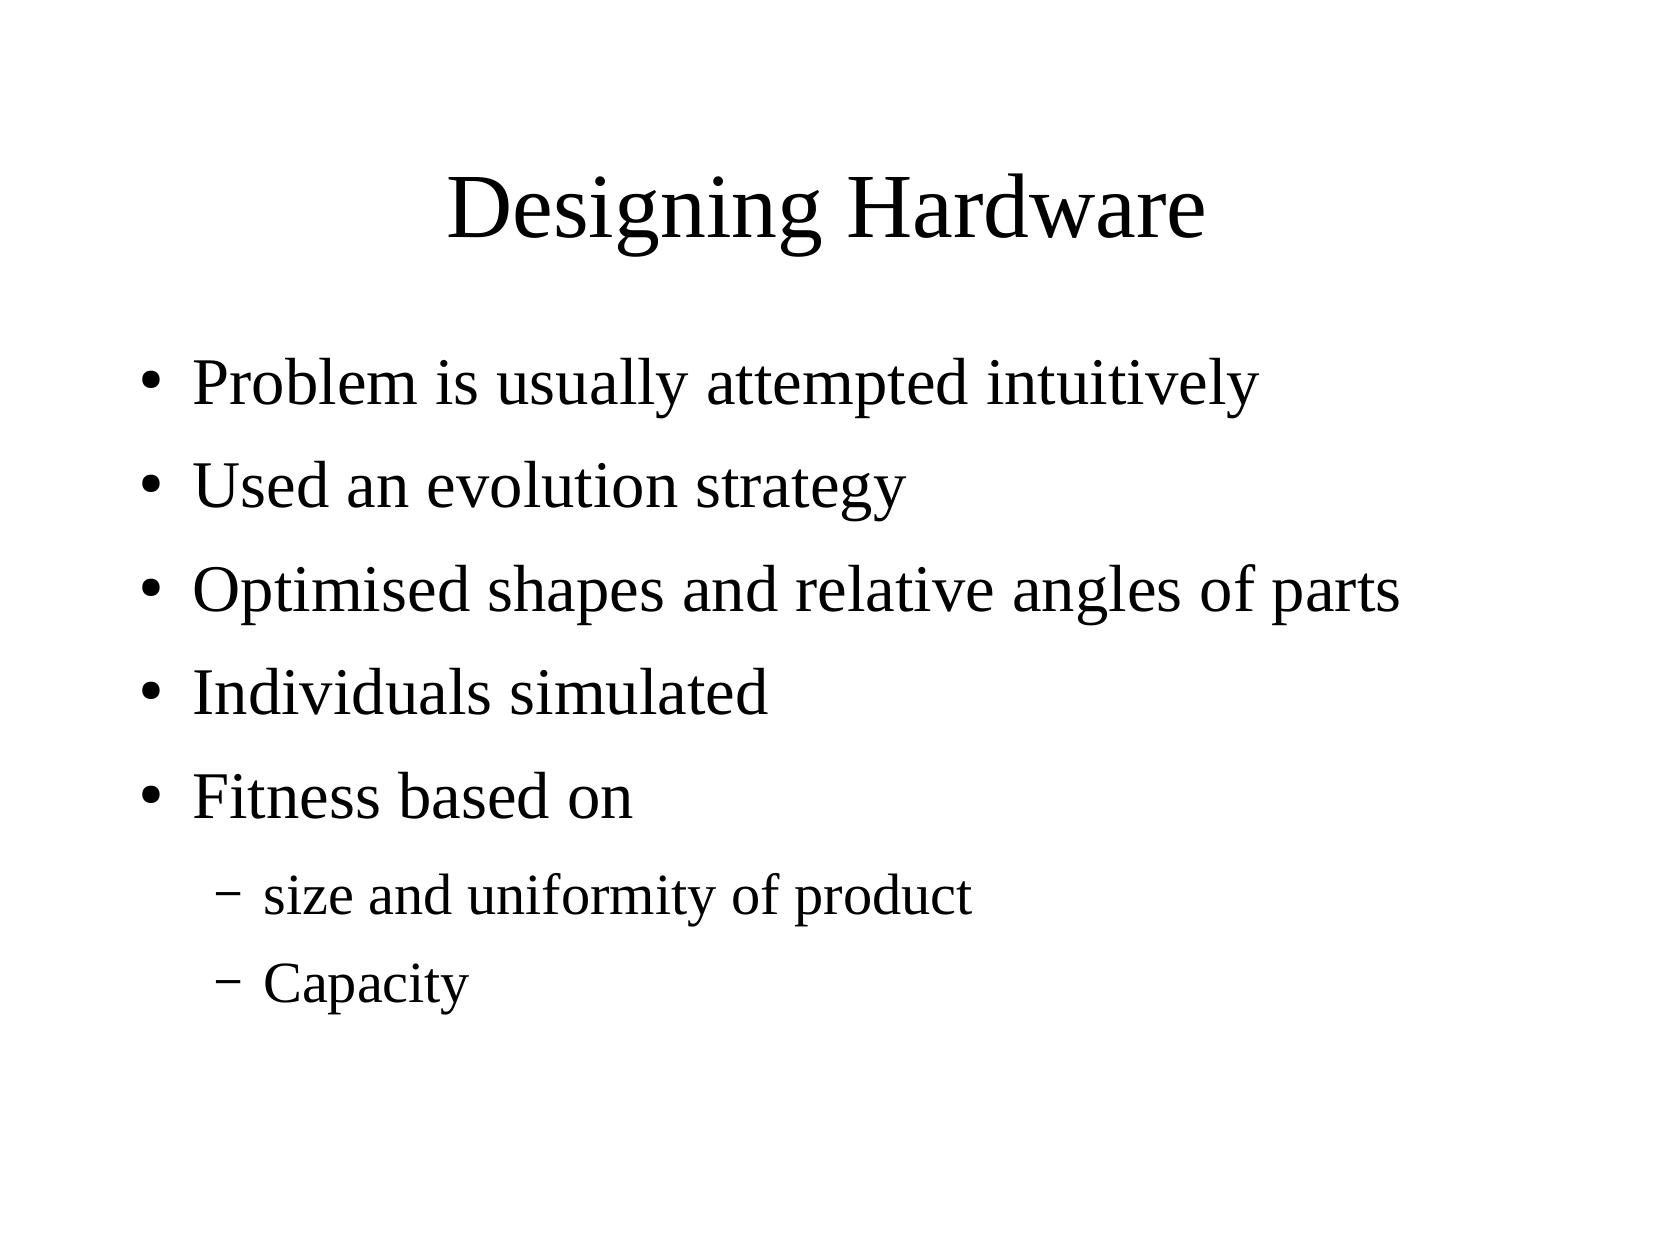

# Designing Hardware
Problem is usually attempted intuitively
Used an evolution strategy
Optimised shapes and relative angles of parts
Individuals simulated
Fitness based on
size and uniformity of product
Capacity